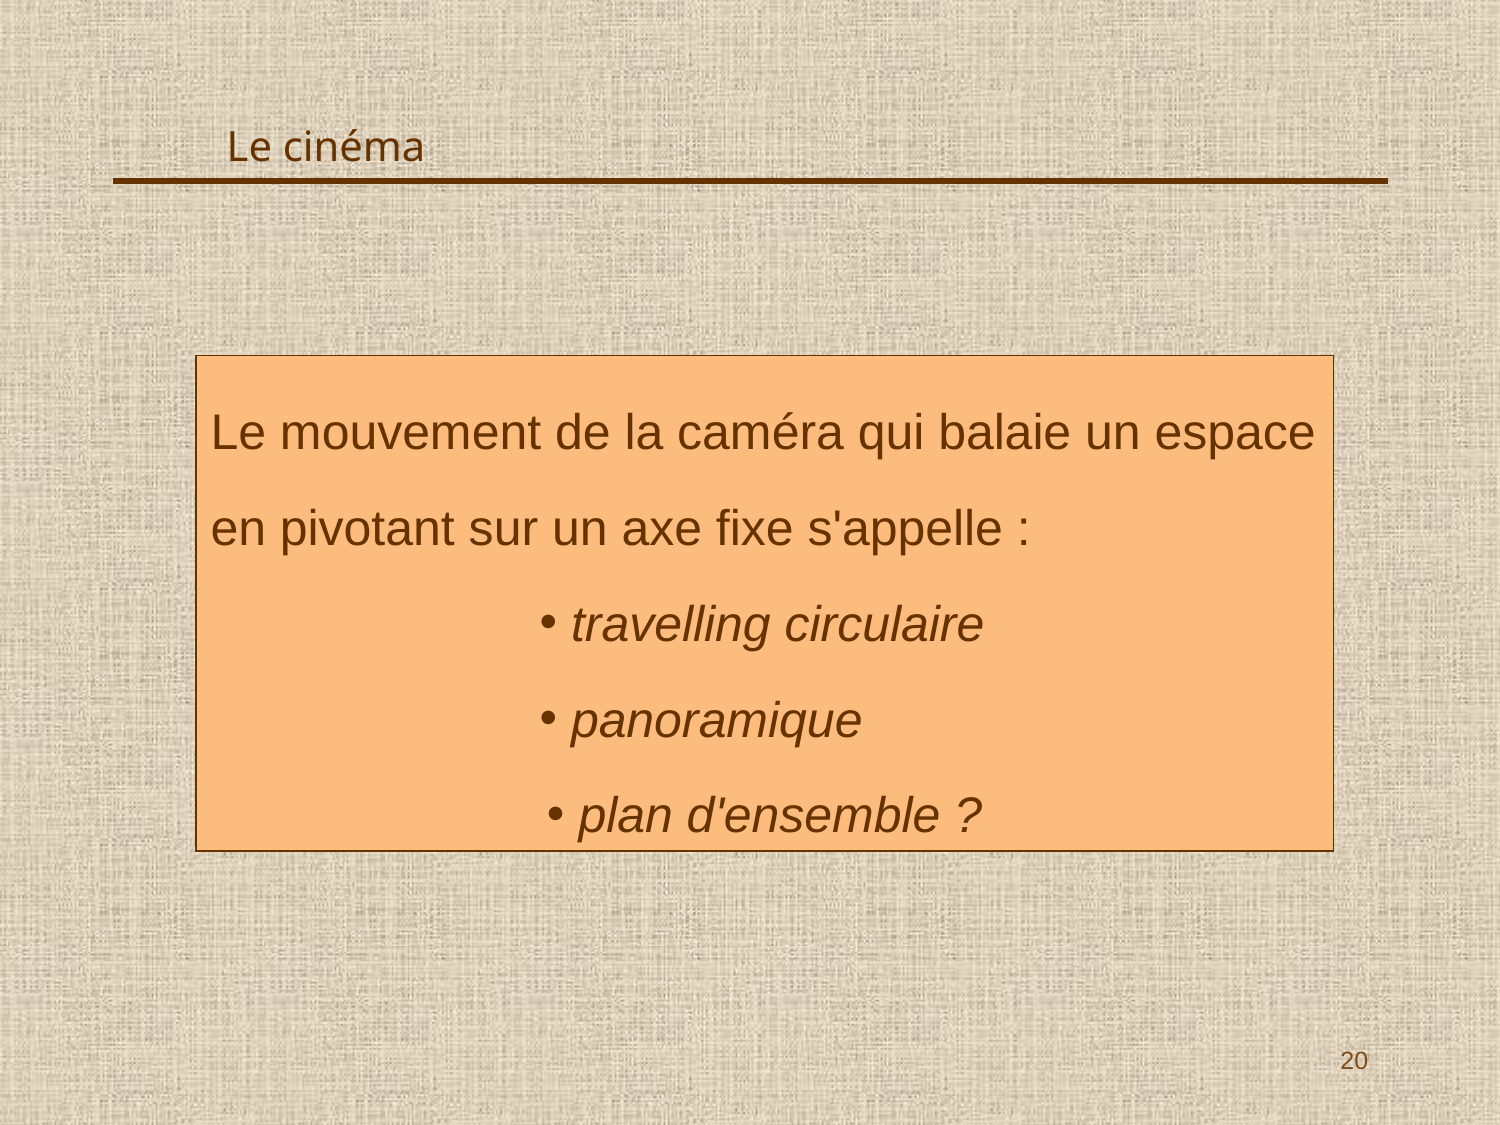

Le cinéma
Le mouvement de la caméra qui balaie un espace en pivotant sur un axe fixe s'appelle :
 travelling circulaire
 panoramique
 plan d'ensemble ?
20